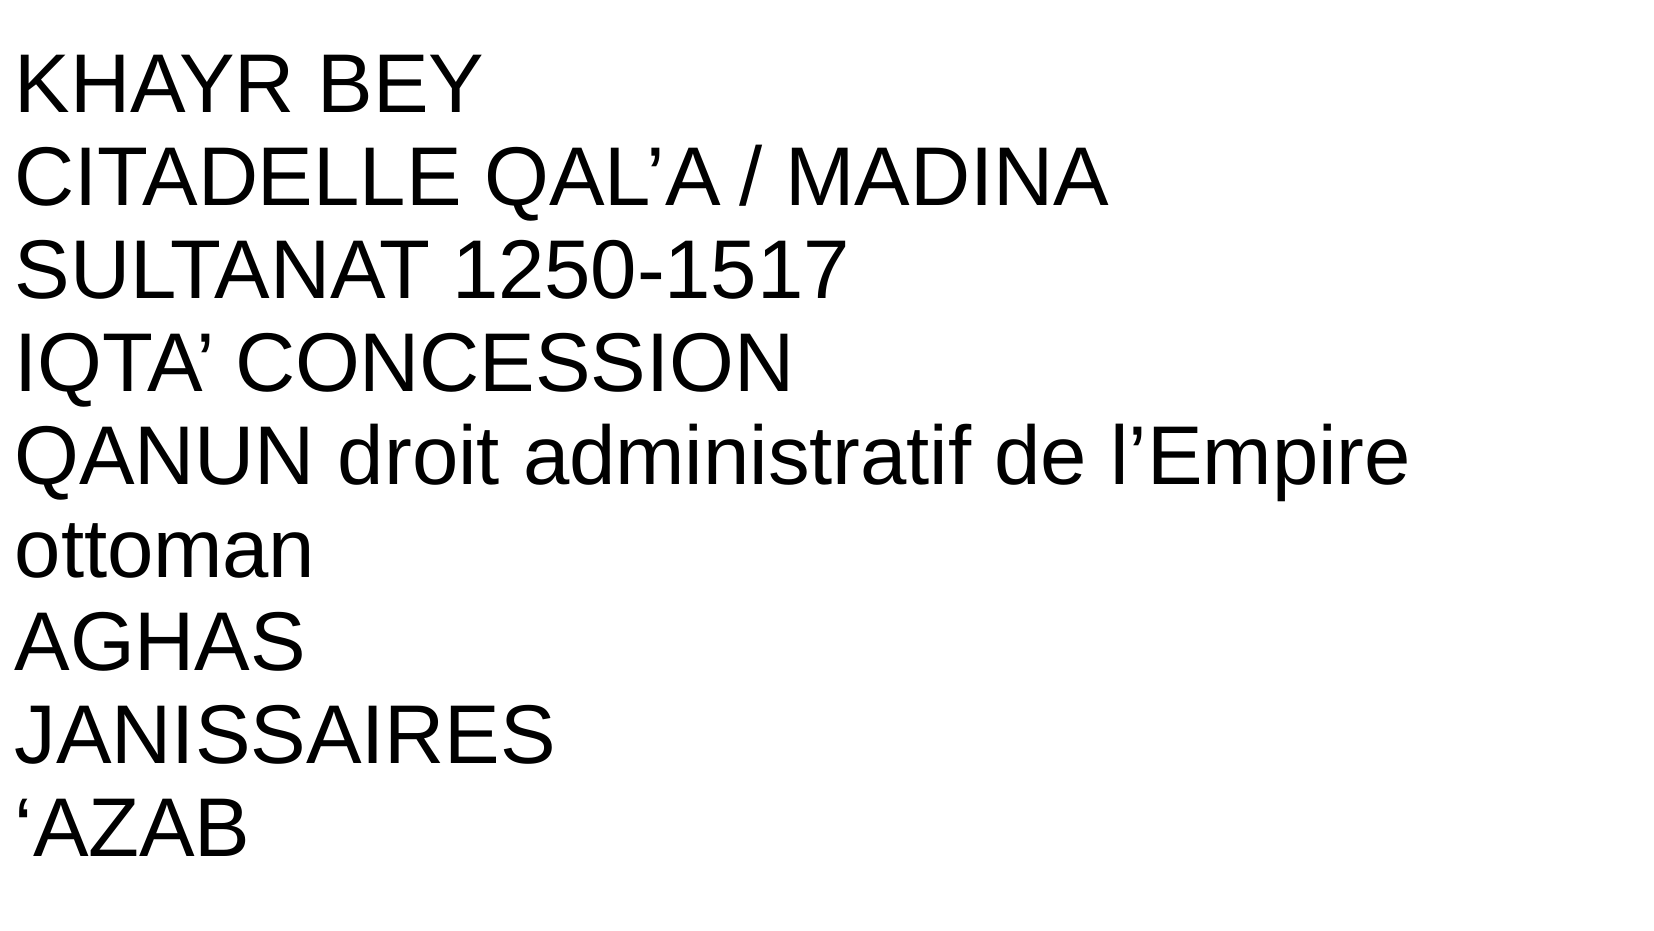

KHAYR BEY
CITADELLE QAL’A / MADINA
SULTANAT 1250-1517
IQTA’ CONCESSION
QANUN droit administratif de l’Empire ottoman
AGHAS
JANISSAIRES
‘AZAB